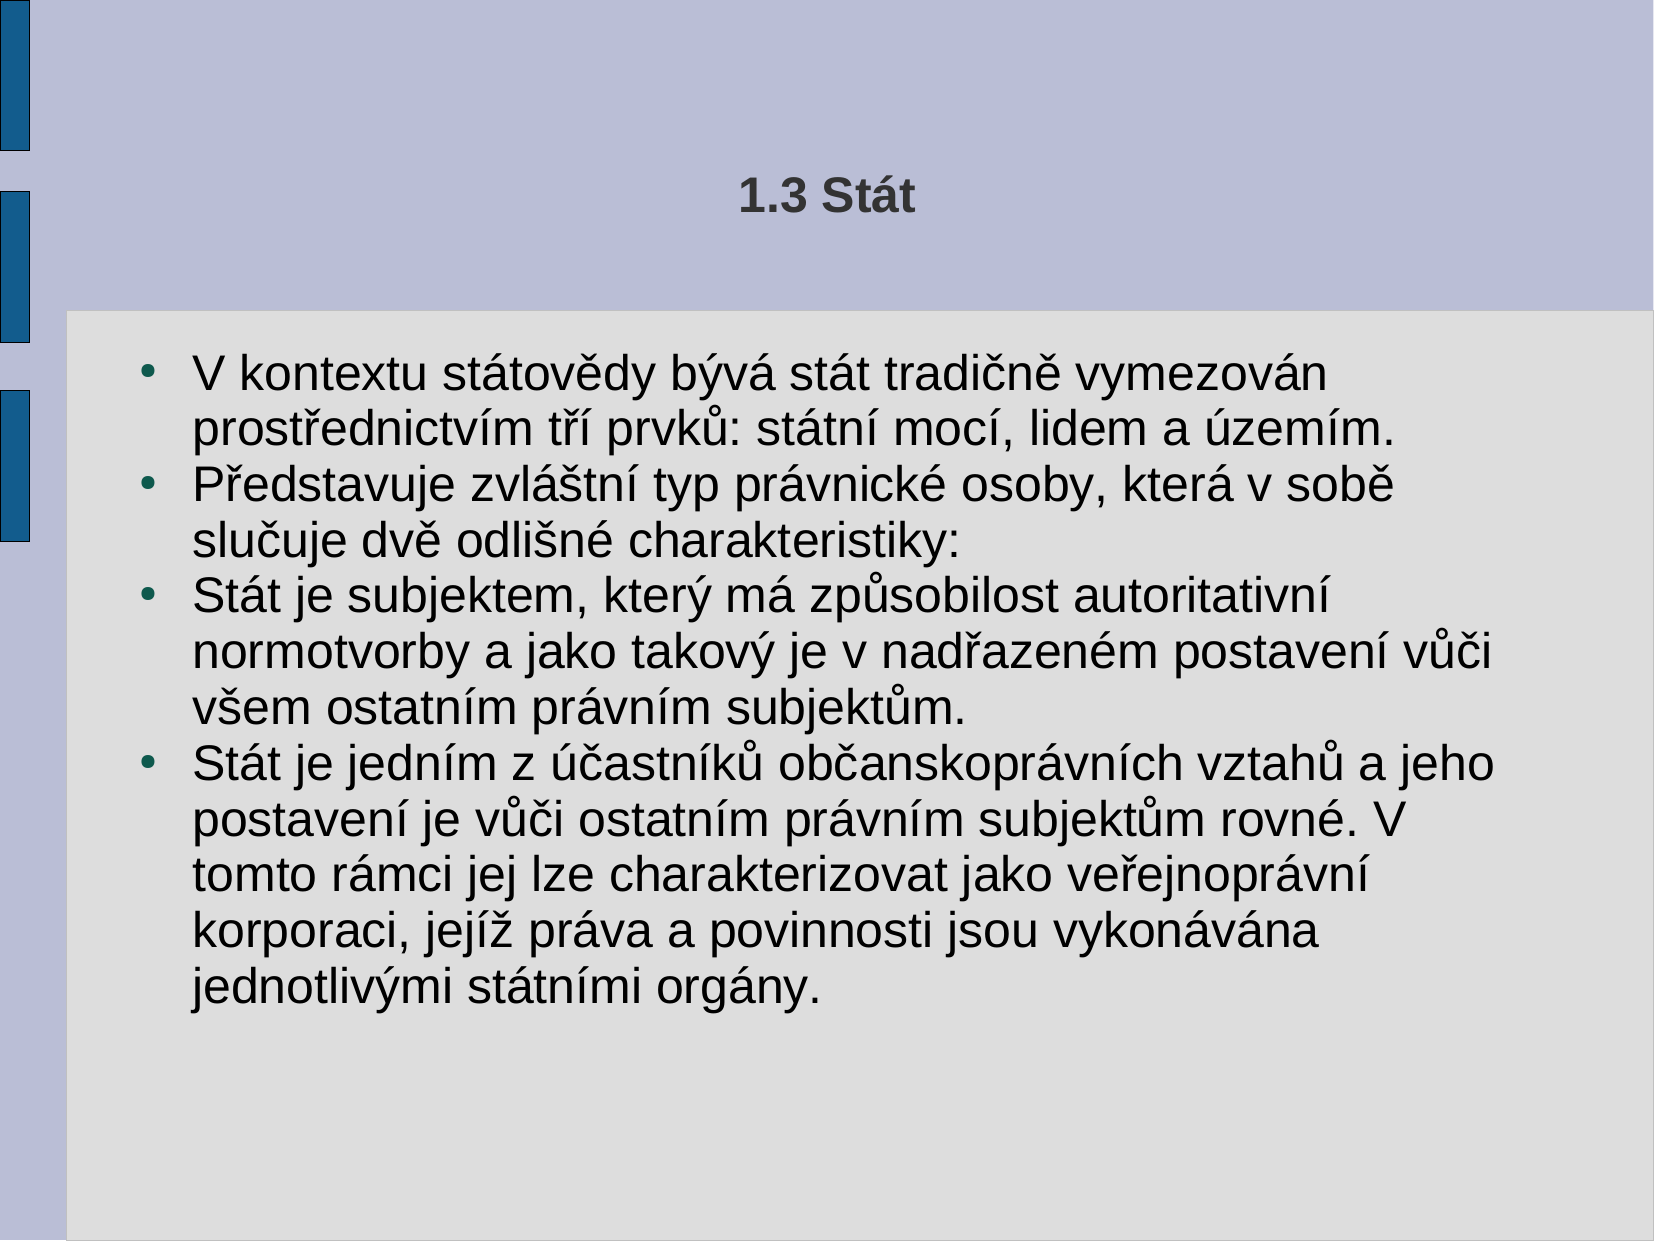

# 1.3 Stát
V kontextu státovědy bývá stát tradičně vymezován prostřednictvím tří prvků: státní mocí, lidem a územím.
Představuje zvláštní typ právnické osoby, která v sobě slučuje dvě odlišné charakteristiky:
Stát je subjektem, který má způsobilost autoritativní normotvorby a jako takový je v nadřazeném postavení vůči všem ostatním právním subjektům.
Stát je jedním z účastníků občanskoprávních vztahů a jeho postavení je vůči ostatním právním subjektům rovné. V tomto rámci jej lze charakterizovat jako veřejnoprávní korporaci, jejíž práva a povinnosti jsou vykonávána jednotlivými státními orgány.